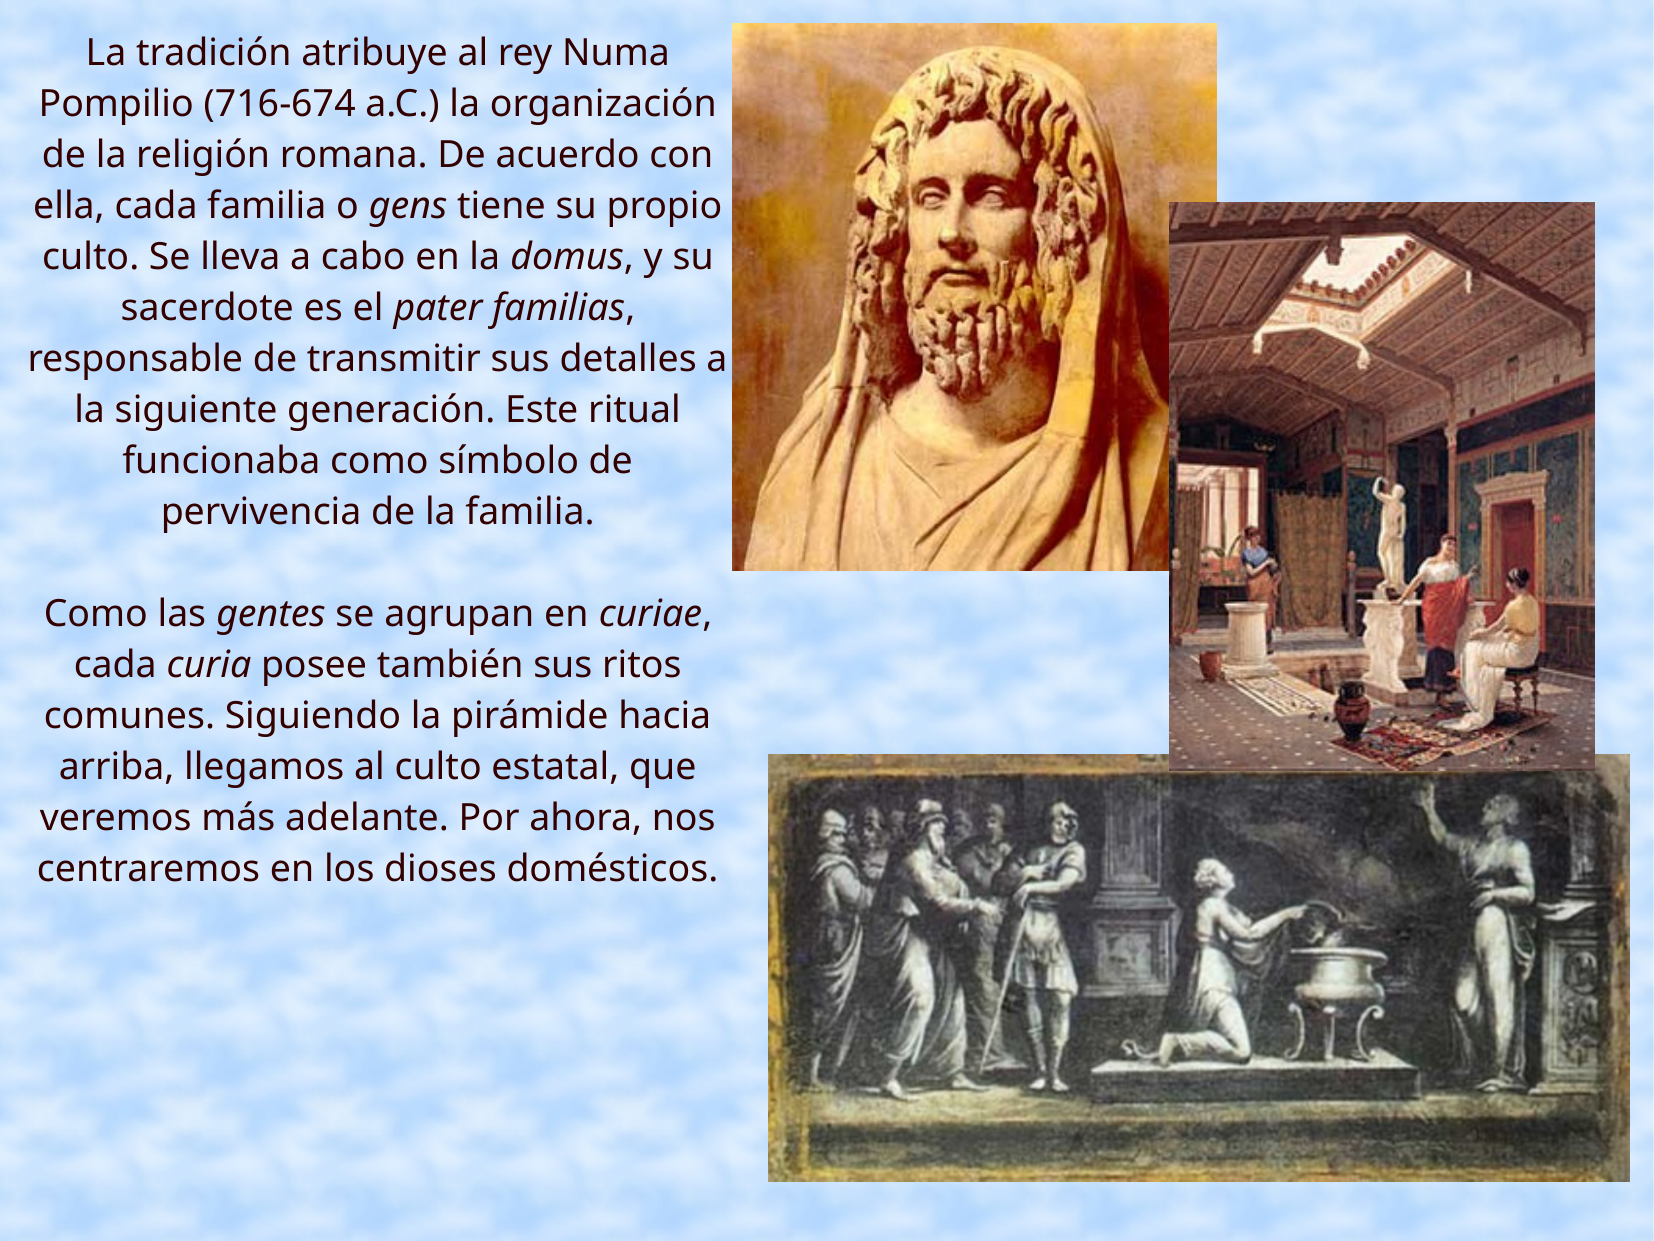

La tradición atribuye al rey Numa Pompilio (716-674 a.C.) la organización de la religión romana. De acuerdo con ella, cada familia o gens tiene su propio culto. Se lleva a cabo en la domus, y su sacerdote es el pater familias, responsable de transmitir sus detalles a la siguiente generación. Este ritual funcionaba como símbolo de pervivencia de la familia.
Como las gentes se agrupan en curiae, cada curia posee también sus ritos comunes. Siguiendo la pirámide hacia arriba, llegamos al culto estatal, que veremos más adelante. Por ahora, nos centraremos en los dioses domésticos.